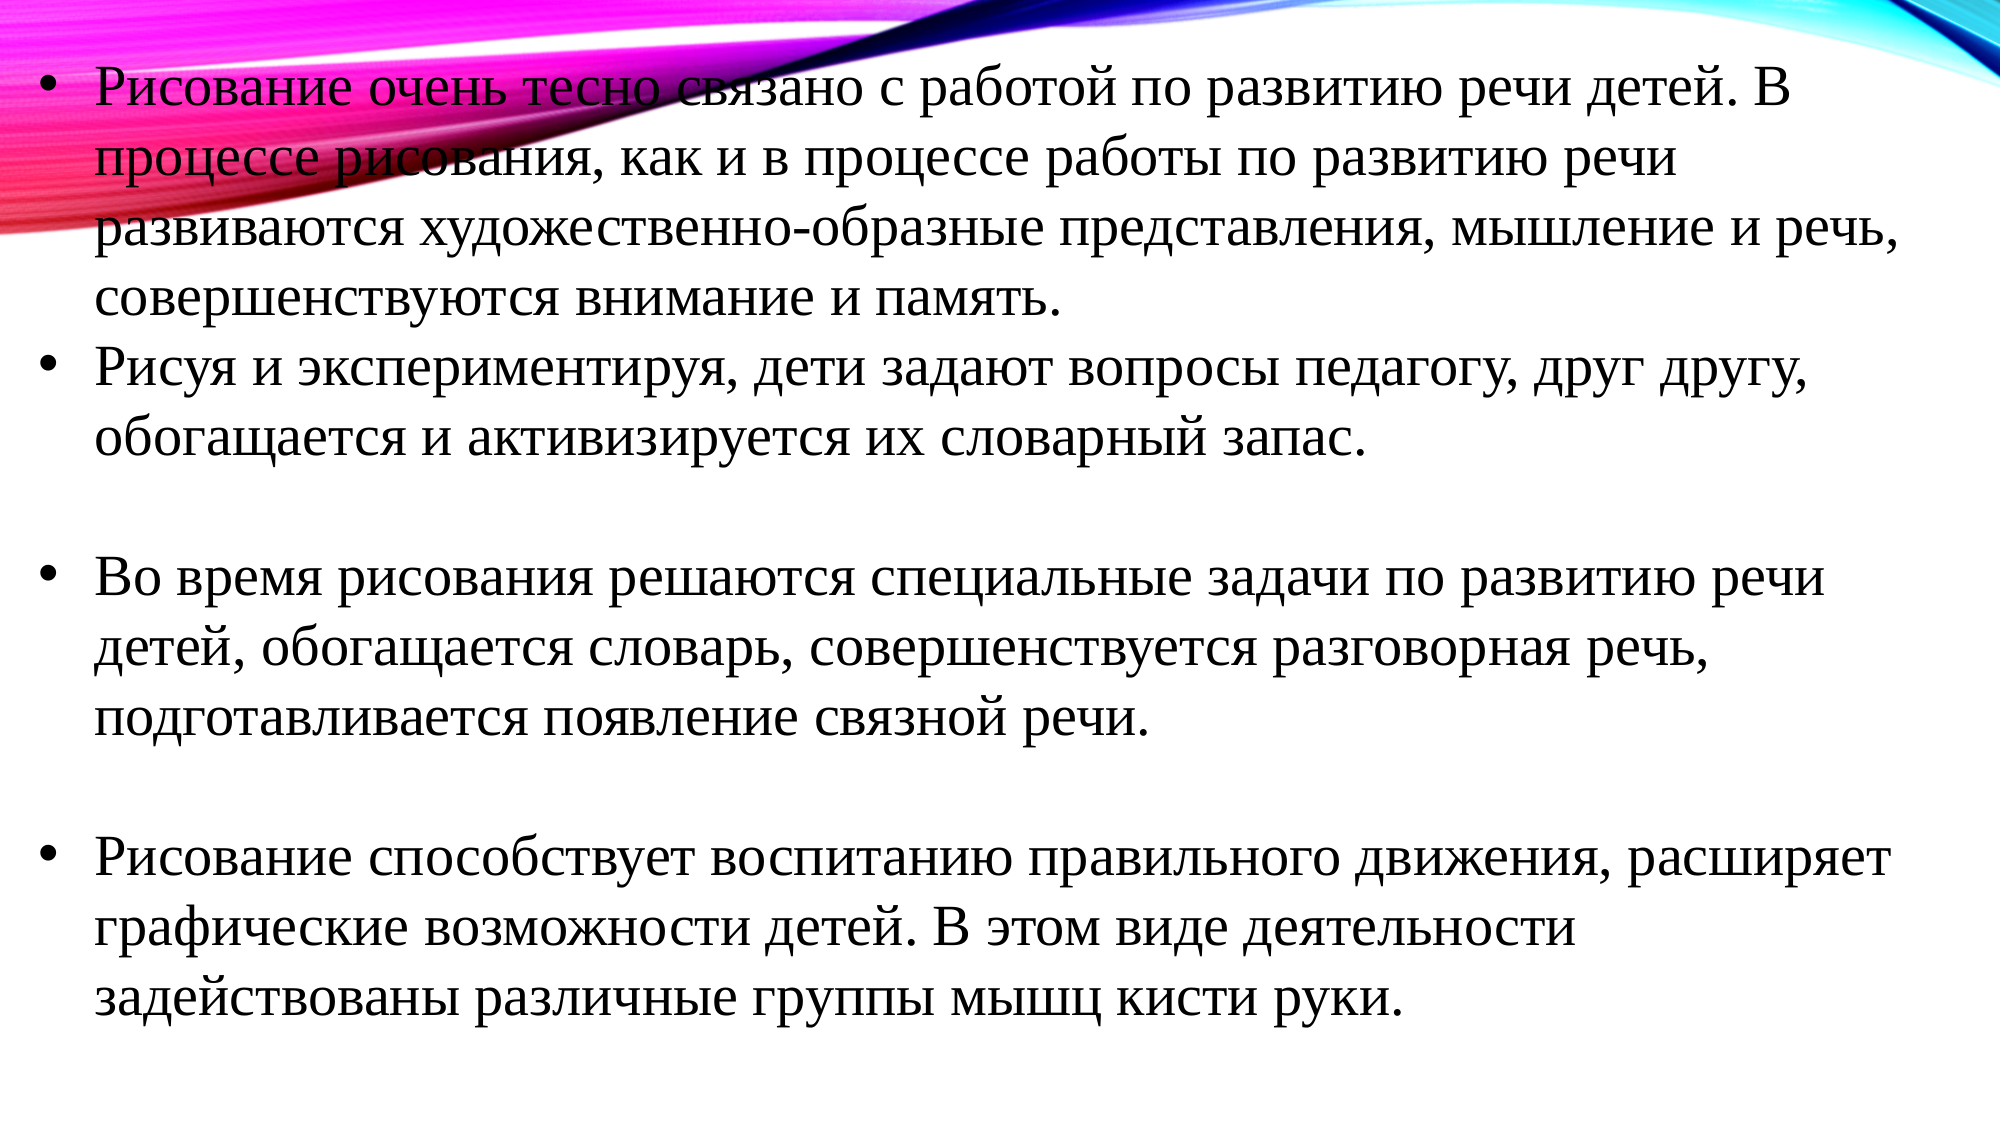

Рисование очень тесно связано с работой по развитию речи детей. В процессе рисования, как и в процессе работы по развитию речи развиваются художественно-образные представления, мышление и речь, совершенствуются внимание и память.
Рисуя и экспериментируя, дети задают вопросы педагогу, друг другу, обогащается и активизируется их словарный запас.
Во время рисования решаются специальные задачи по развитию речи детей, обогащается словарь, совершенствуется разговорная речь, подготавливается появление связной речи.
Рисование способствует воспитанию правильного движения, расширяет графические возможности детей. В этом виде деятельности задействованы различные группы мышц кисти руки.